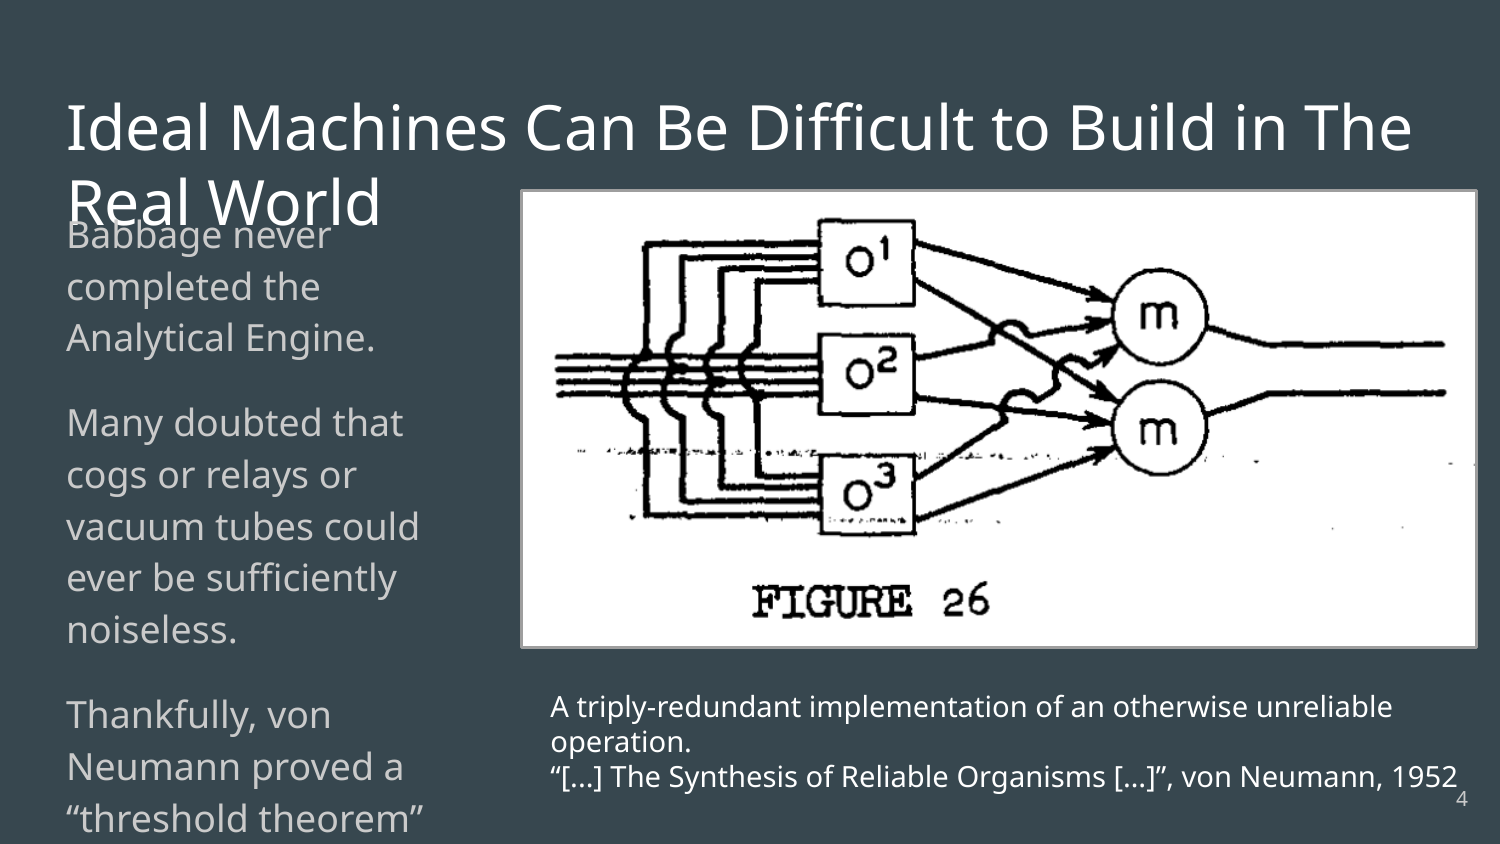

# Ideal Machines Can Be Difficult to Build in The Real World
Babbage never completed the Analytical Engine.
Many doubted that cogs or relays or vacuum tubes could ever be sufficiently noiseless.
Thankfully, von Neumann proved a “threshold theorem” providing a noise reducing “gadget”.
A triply-redundant implementation of an otherwise unreliable operation.
“[...] The Synthesis of Reliable Organisms […]”, von Neumann, 1952